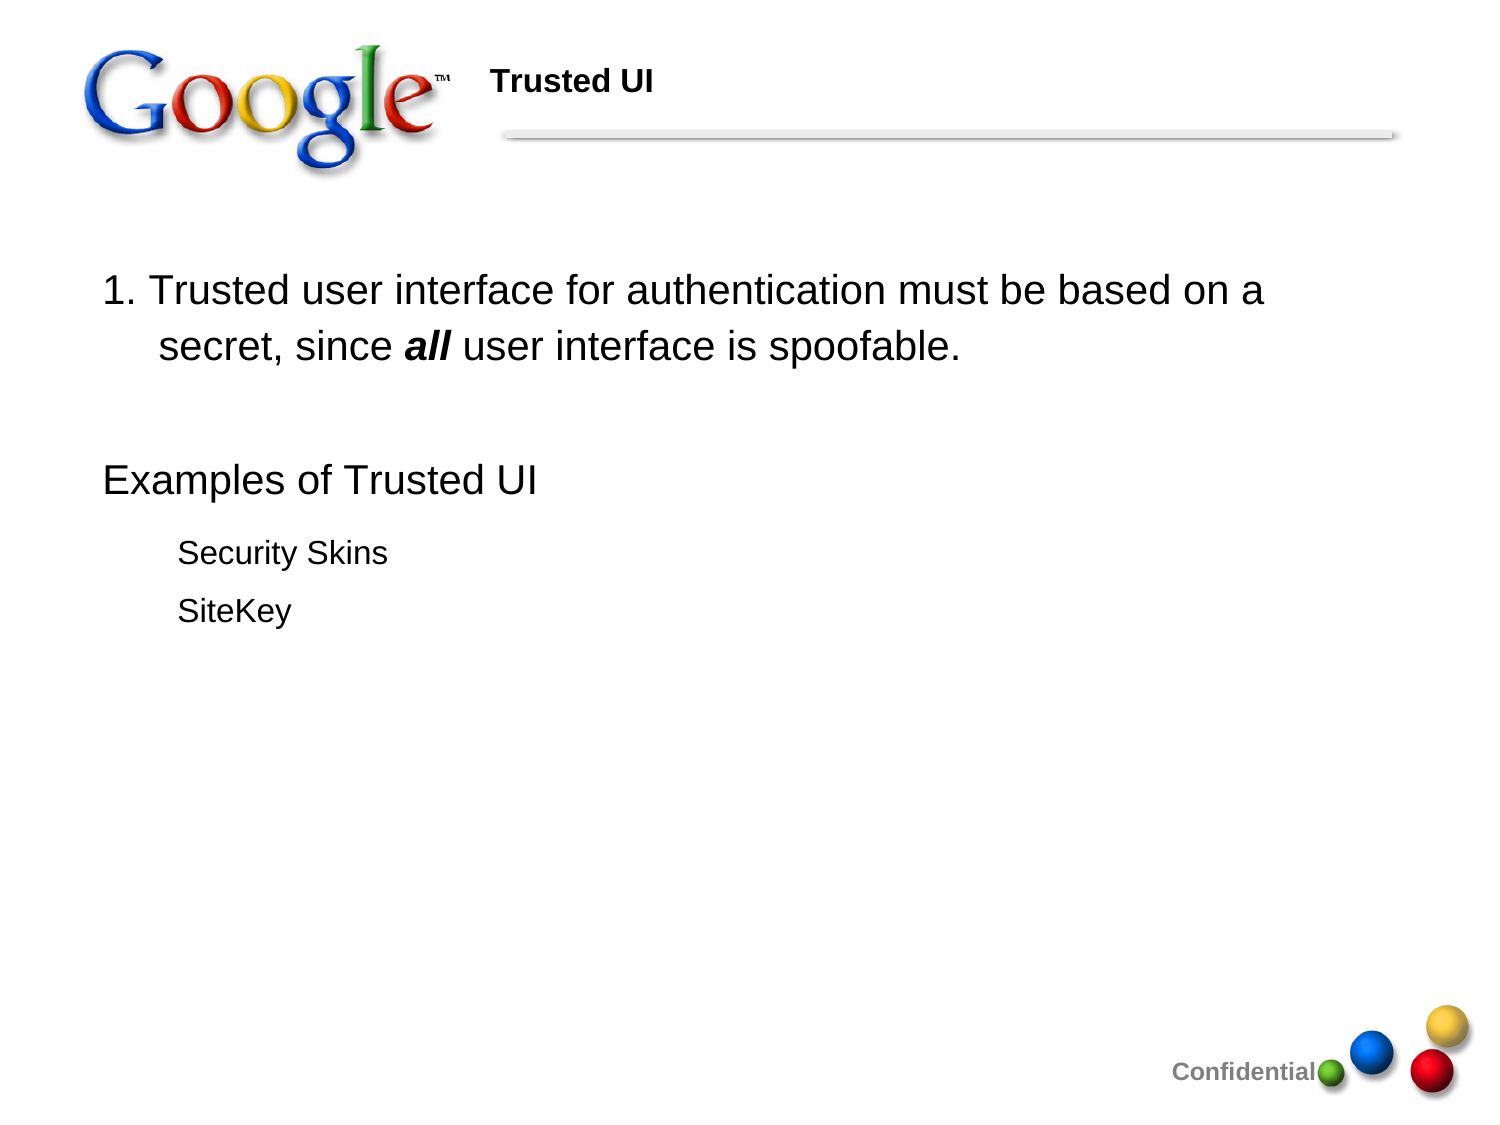

# Trusted UI
1. Trusted user interface for authentication must be based on a secret, since all user interface is spoofable.
Examples of Trusted UI
Security Skins
SiteKey